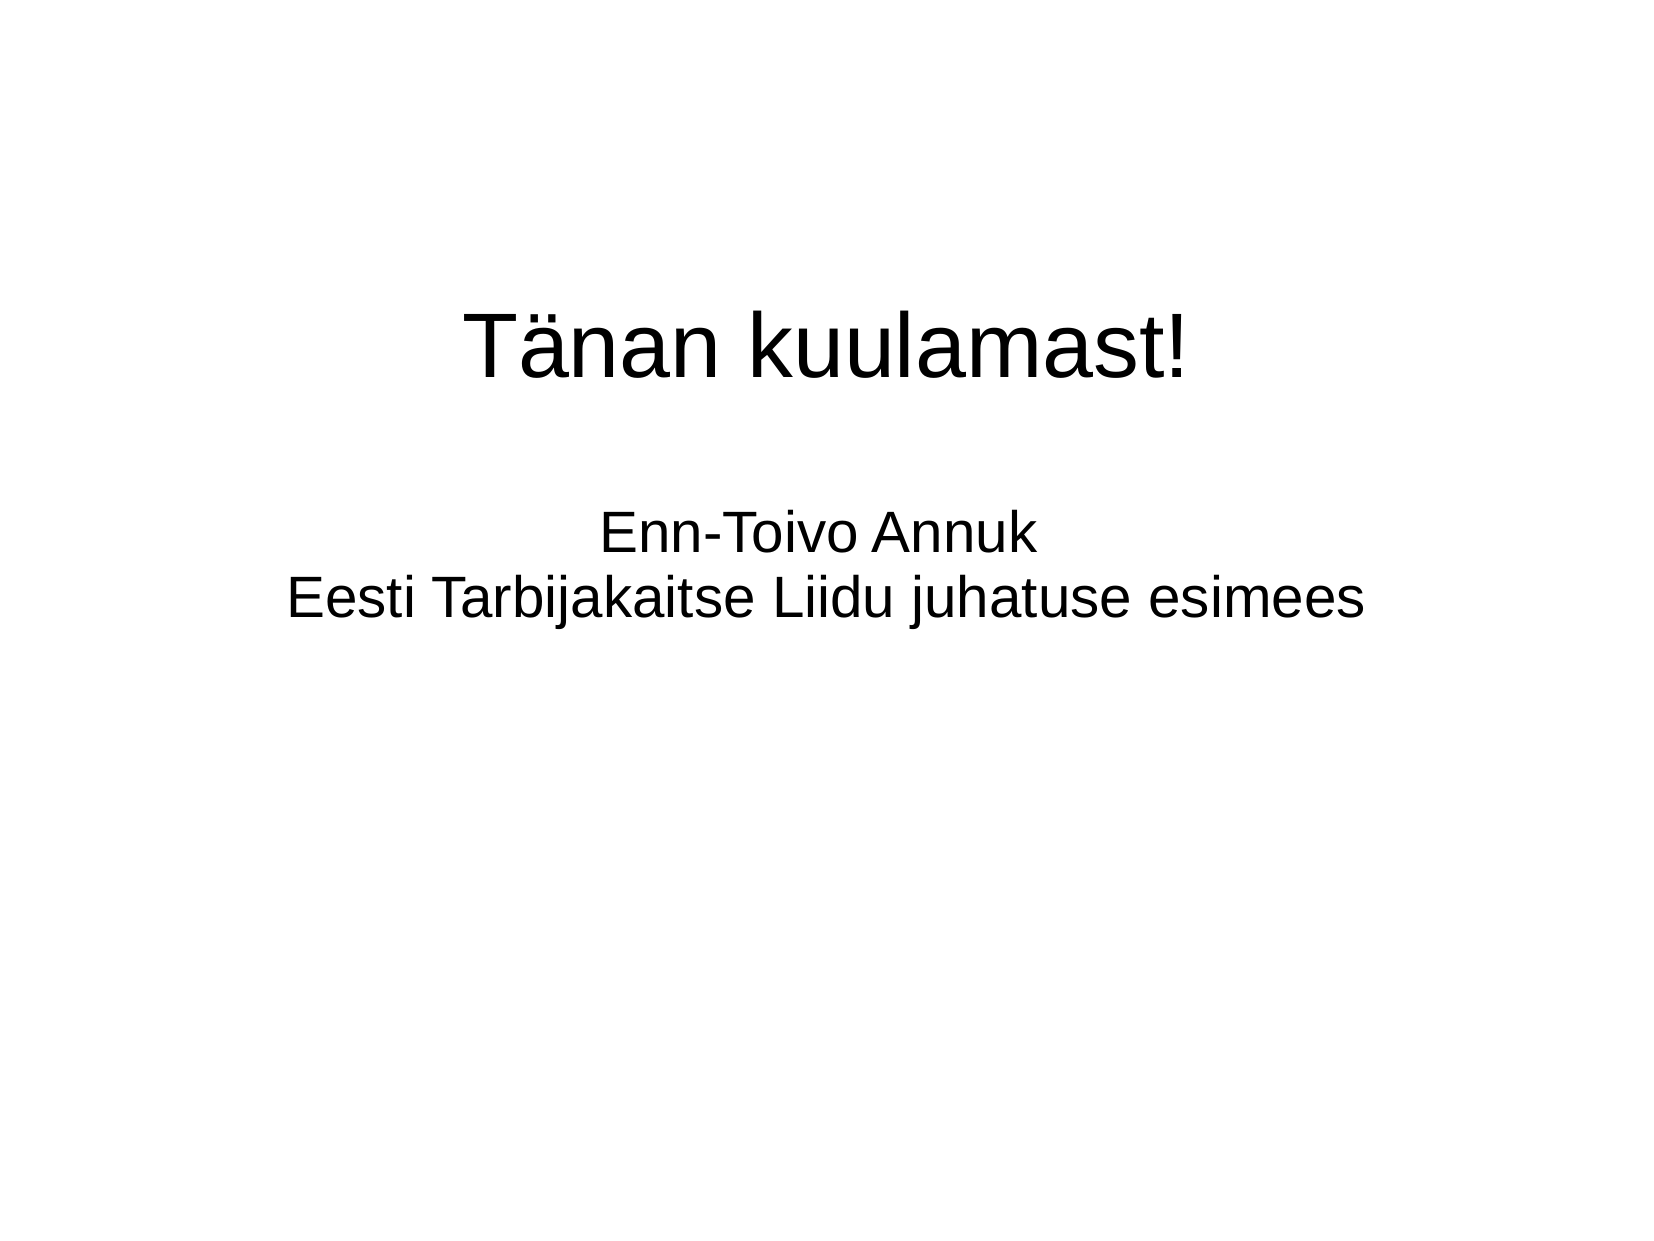

# Tänan kuulamast! Enn-Toivo Annuk Eesti Tarbijakaitse Liidu juhatuse esimees